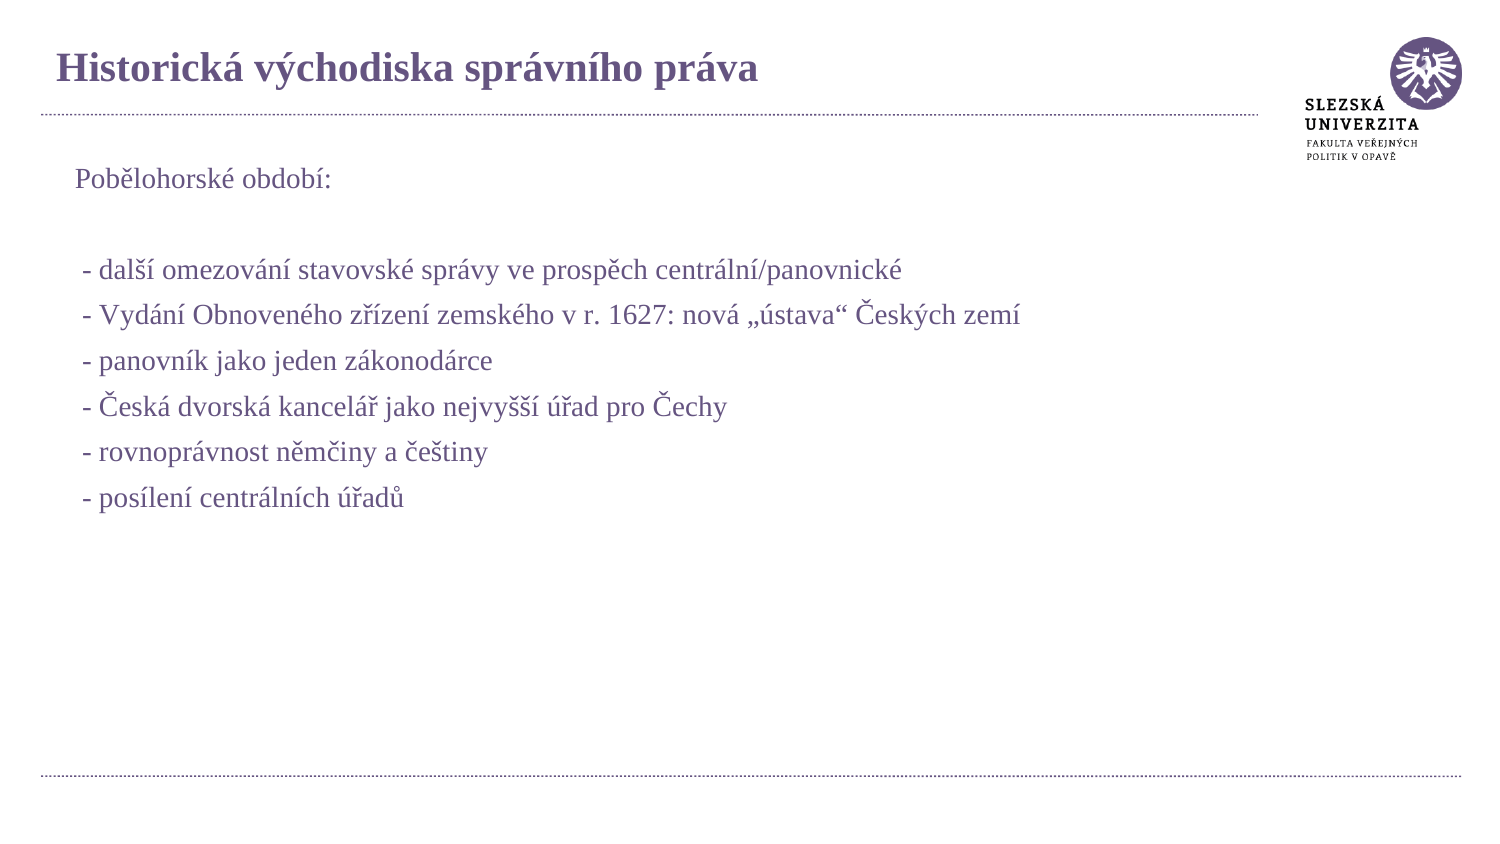

# Historická východiska správního práva
Pobělohorské období:
 - další omezování stavovské správy ve prospěch centrální/panovnické
 - Vydání Obnoveného zřízení zemského v r. 1627: nová „ústava“ Českých zemí
 - panovník jako jeden zákonodárce
 - Česká dvorská kancelář jako nejvyšší úřad pro Čechy
 - rovnoprávnost němčiny a češtiny
 - posílení centrálních úřadů